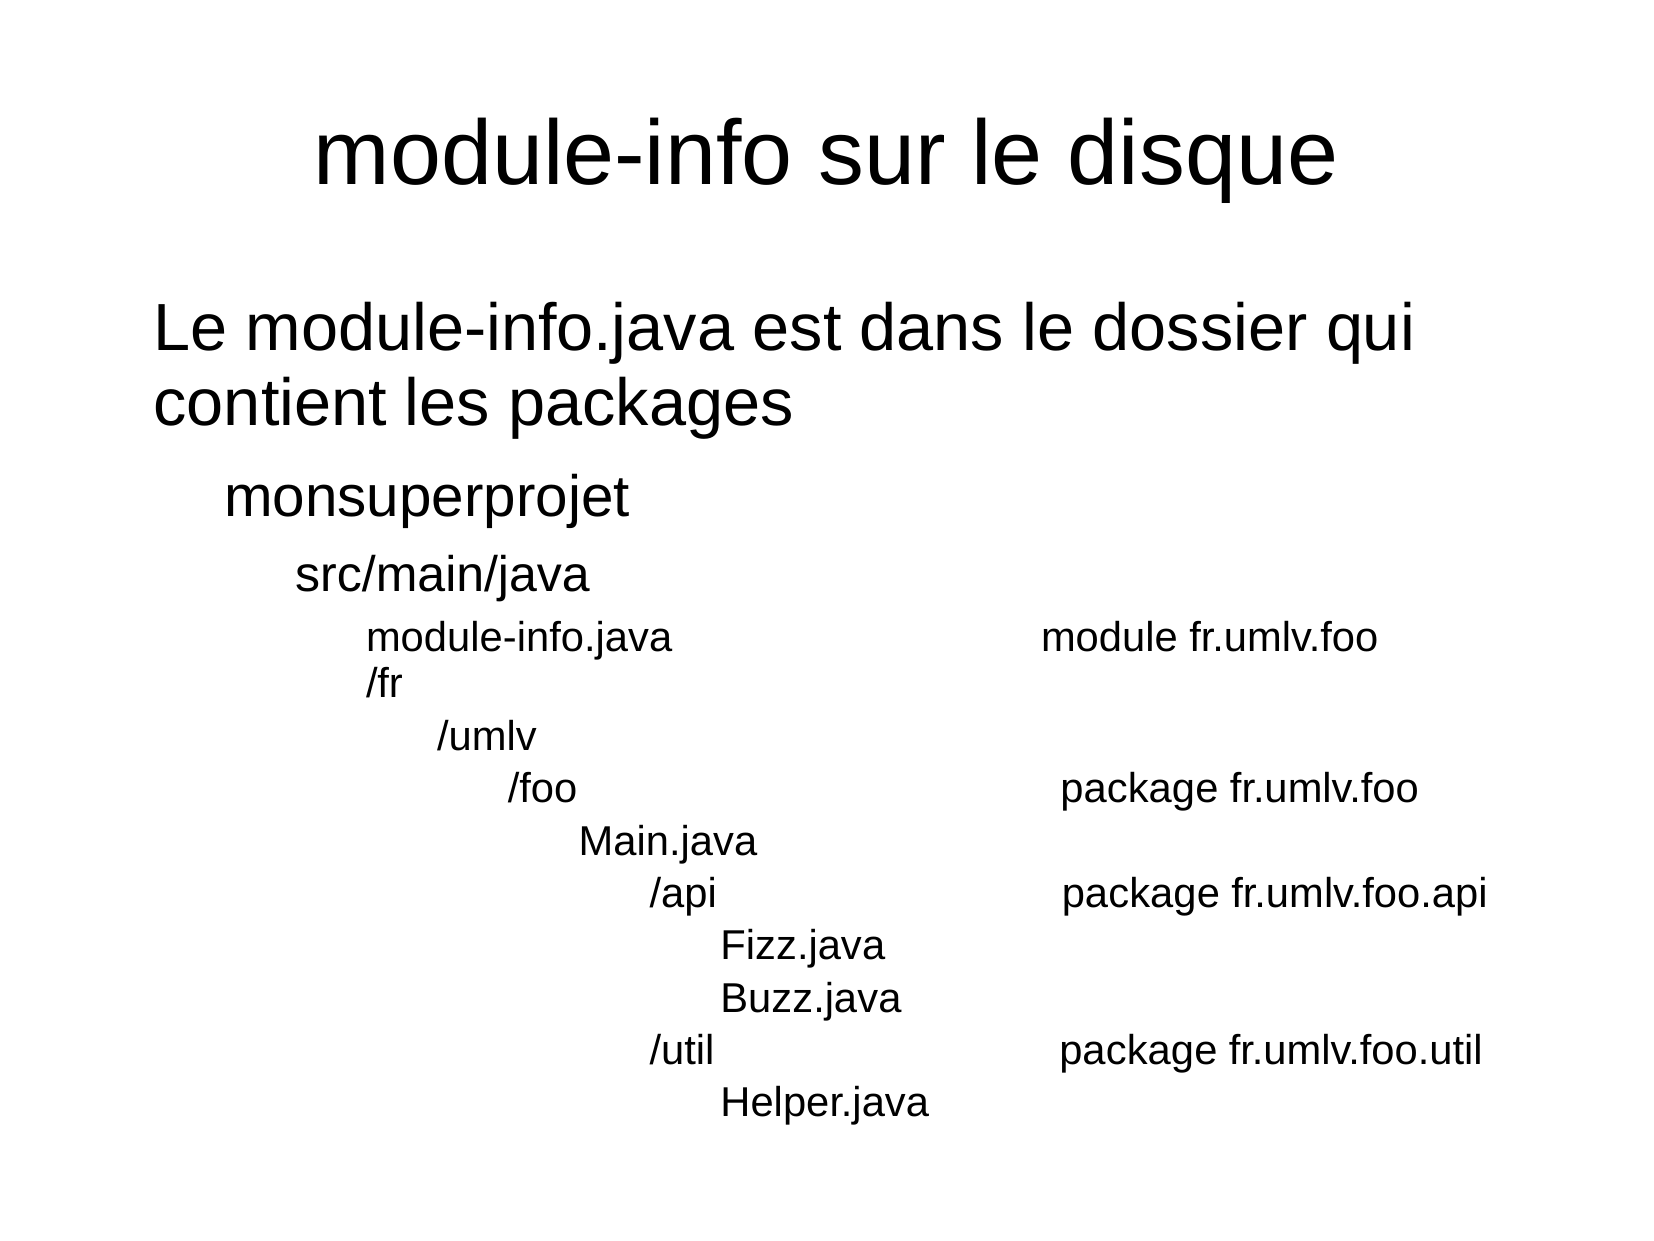

# module-info sur le disque
Le module-info.java est dans le dossier qui contient les packages
monsuperprojet
src/main/java
module-info.java 	module fr.umlv.foo
/fr
/umlv
/foo package fr.umlv.foo
Main.java
/api package fr.umlv.foo.api
Fizz.java
Buzz.java
/util package fr.umlv.foo.util
Helper.java